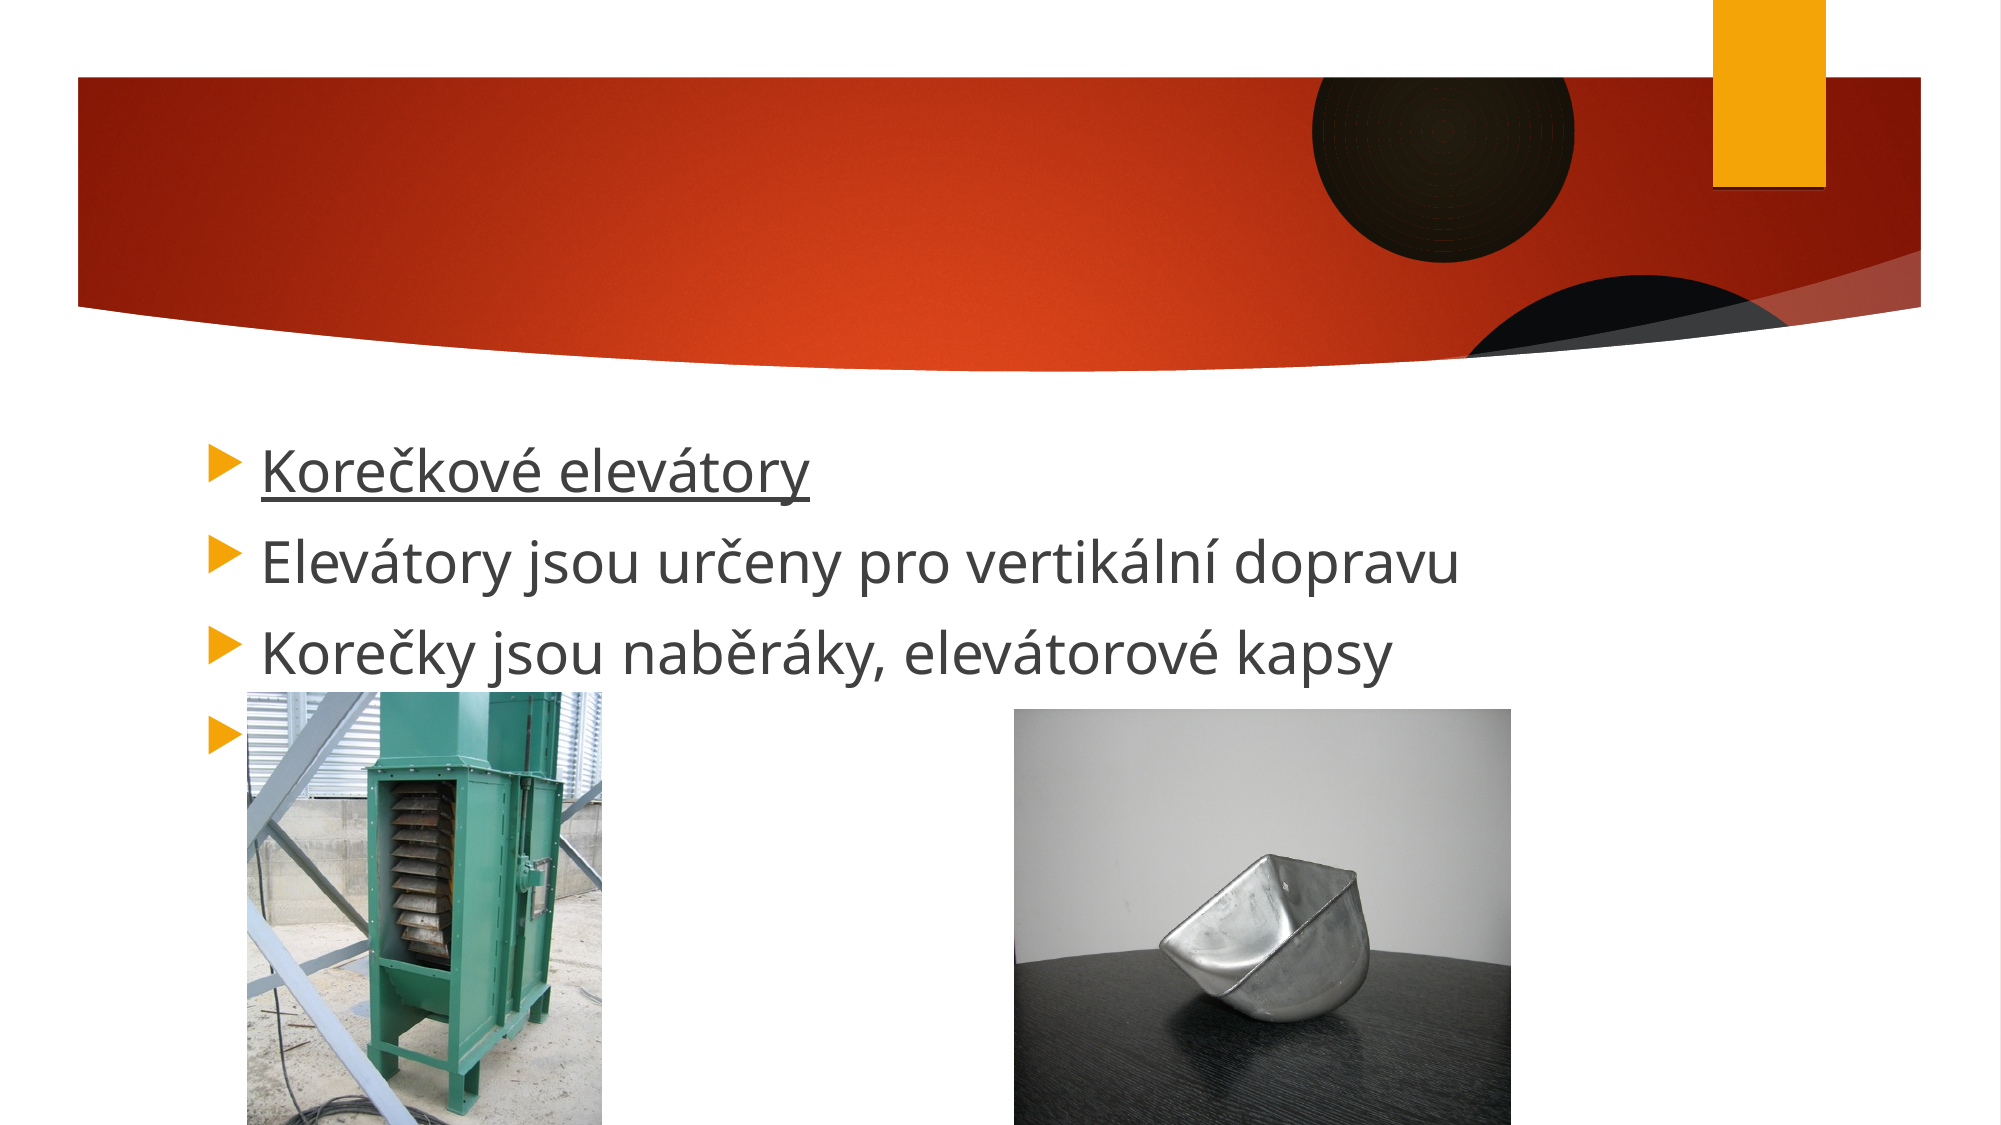

#
Korečkové elevátory
Elevátory jsou určeny pro vertikální dopravu
Korečky jsou naběráky, elevátorové kapsy